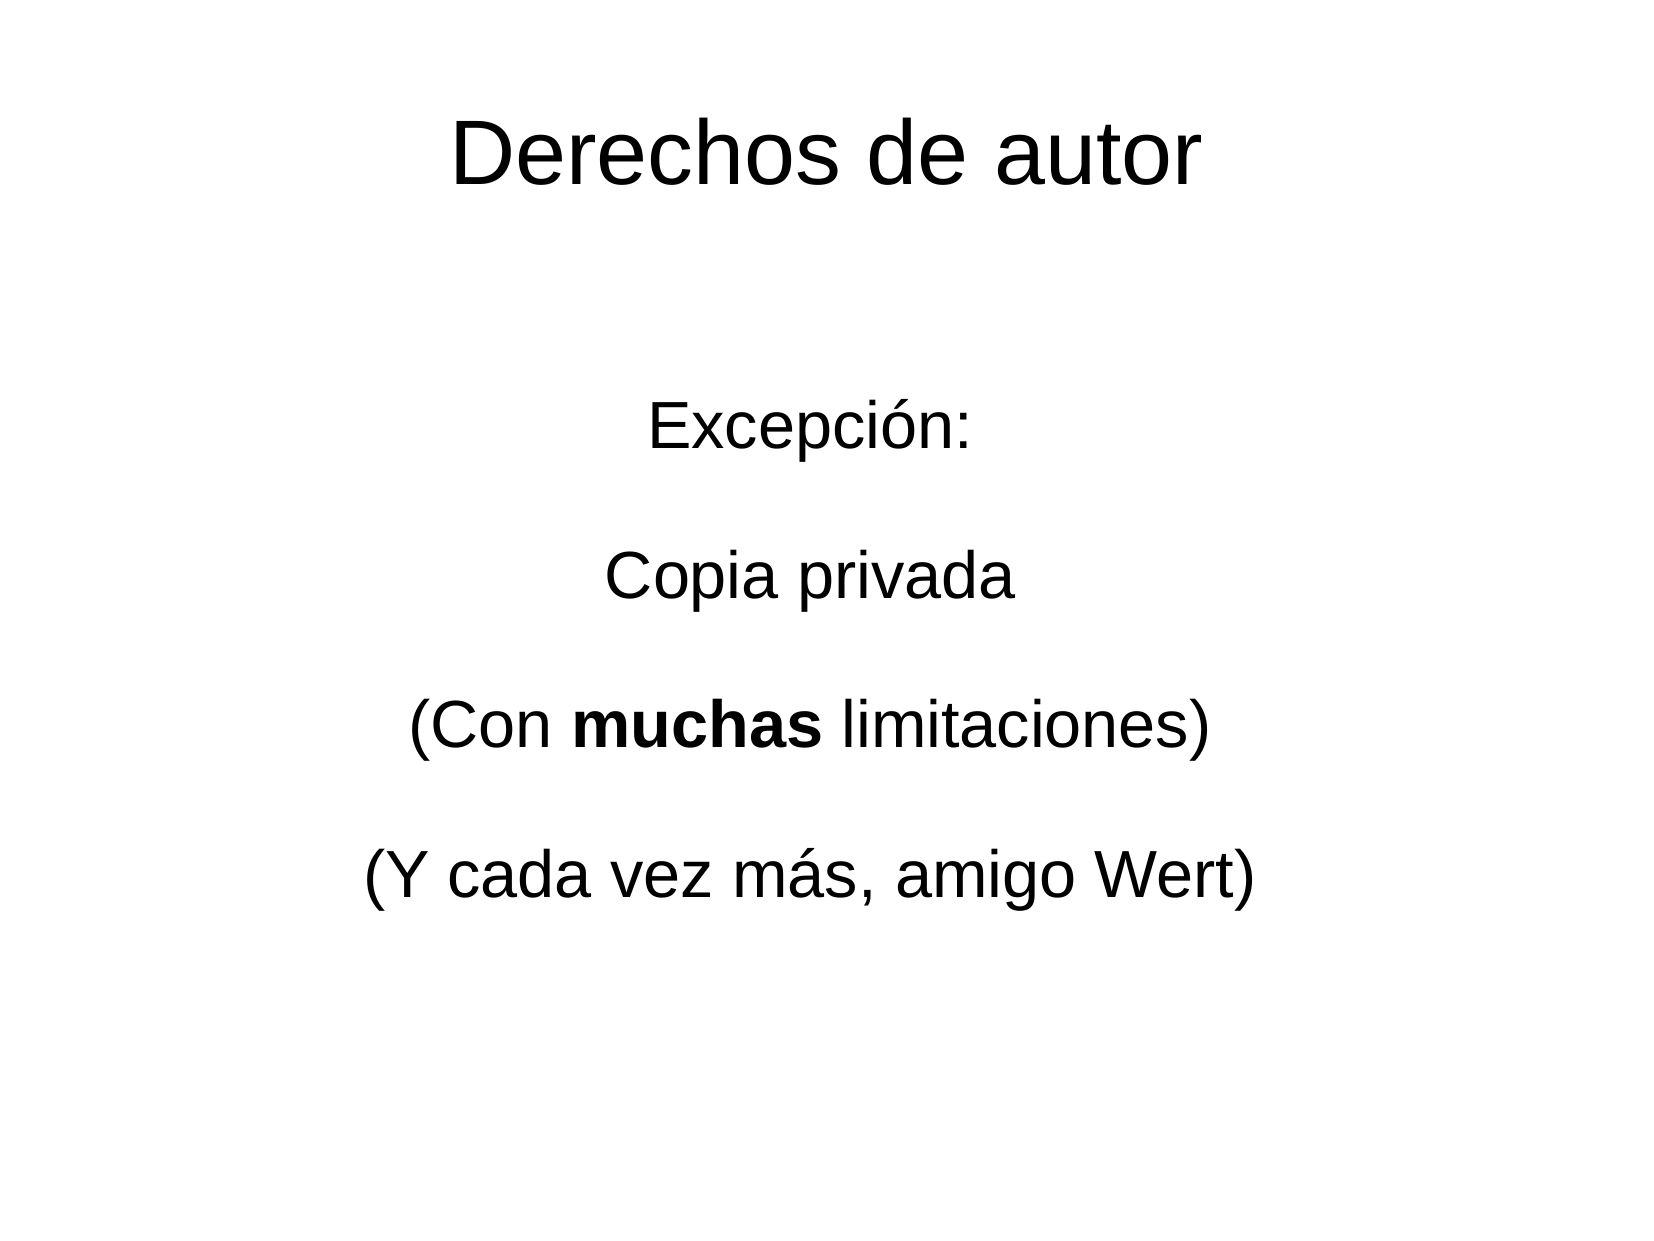

# Derechos de autor
Excepción:
Copia privada
(Con muchas limitaciones)
(Y cada vez más, amigo Wert)